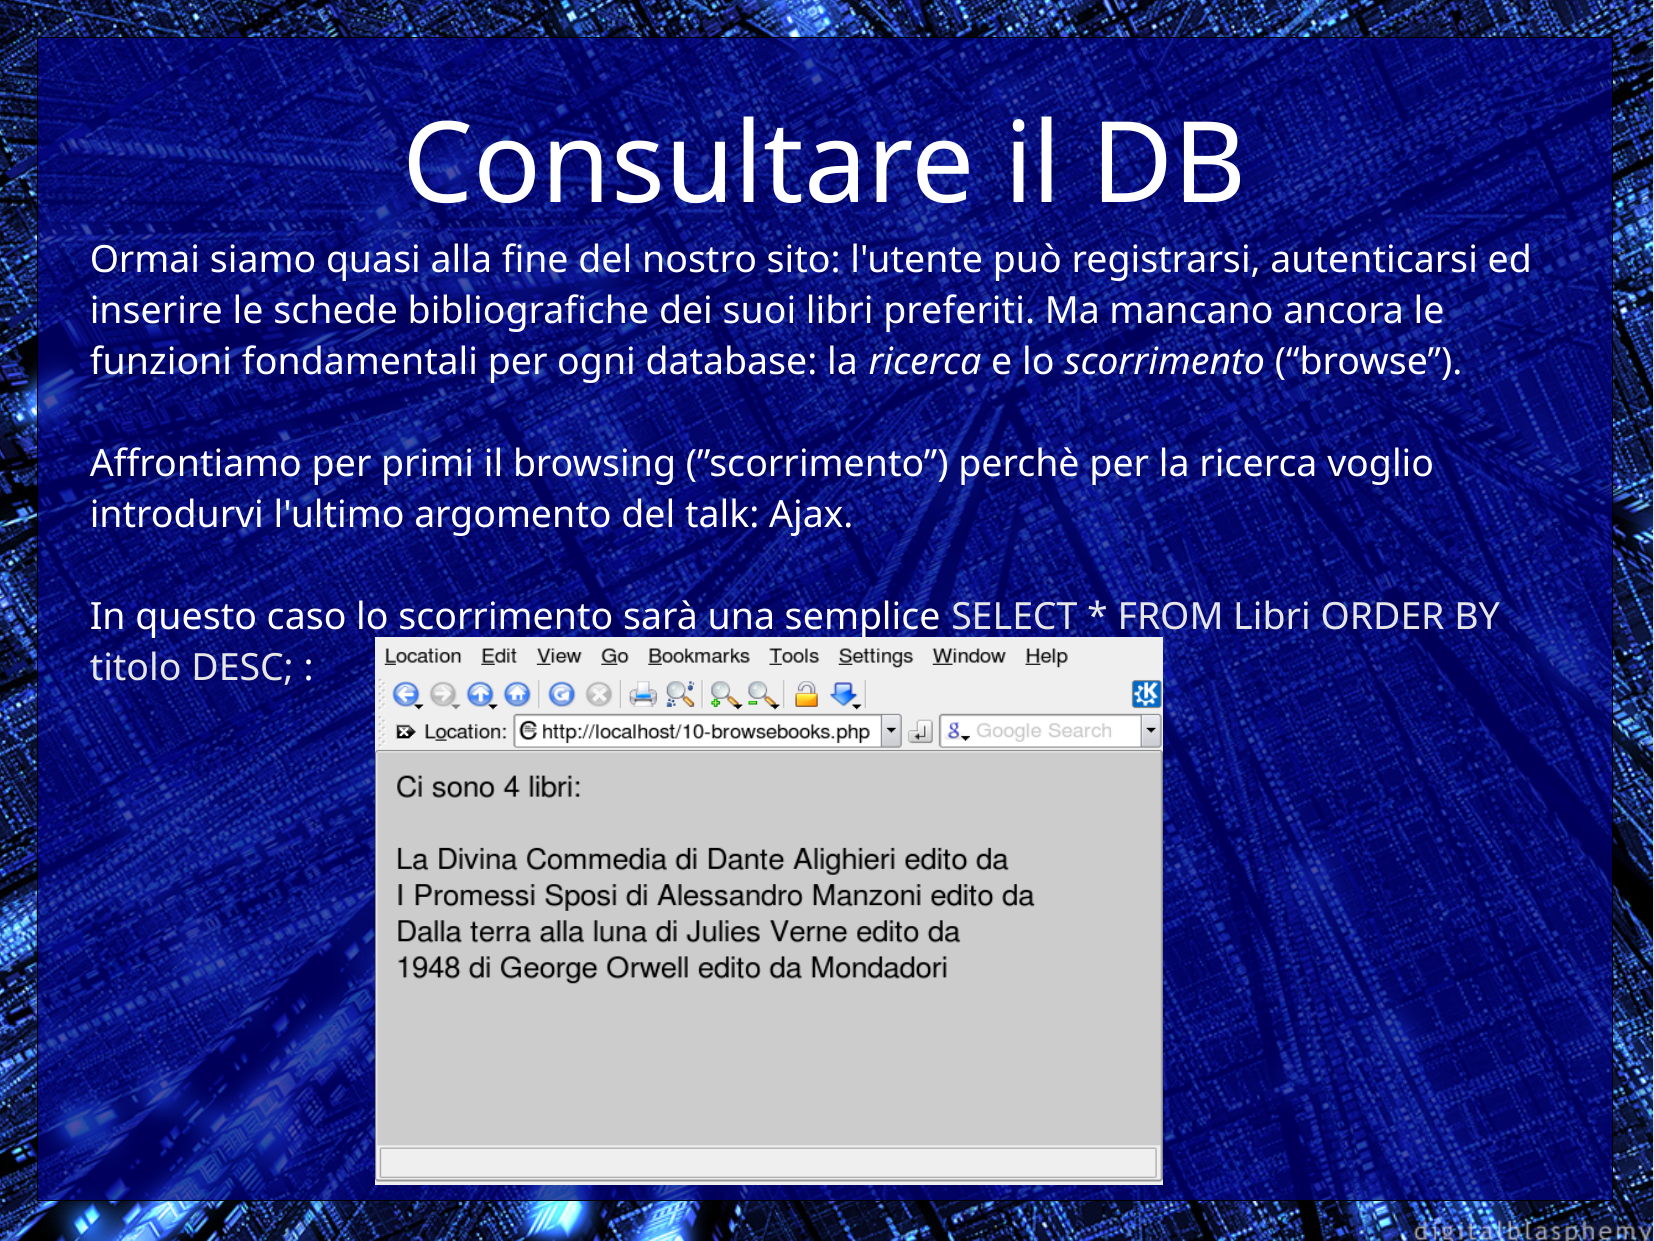

Consultare il DB
Ormai siamo quasi alla fine del nostro sito: l'utente può registrarsi, autenticarsi ed inserire le schede bibliografiche dei suoi libri preferiti. Ma mancano ancora le funzioni fondamentali per ogni database: la ricerca e lo scorrimento (“browse”).
Affrontiamo per primi il browsing (”scorrimento”) perchè per la ricerca voglio introdurvi l'ultimo argomento del talk: Ajax.
In questo caso lo scorrimento sarà una semplice SELECT * FROM Libri ORDER BY titolo DESC; :
#